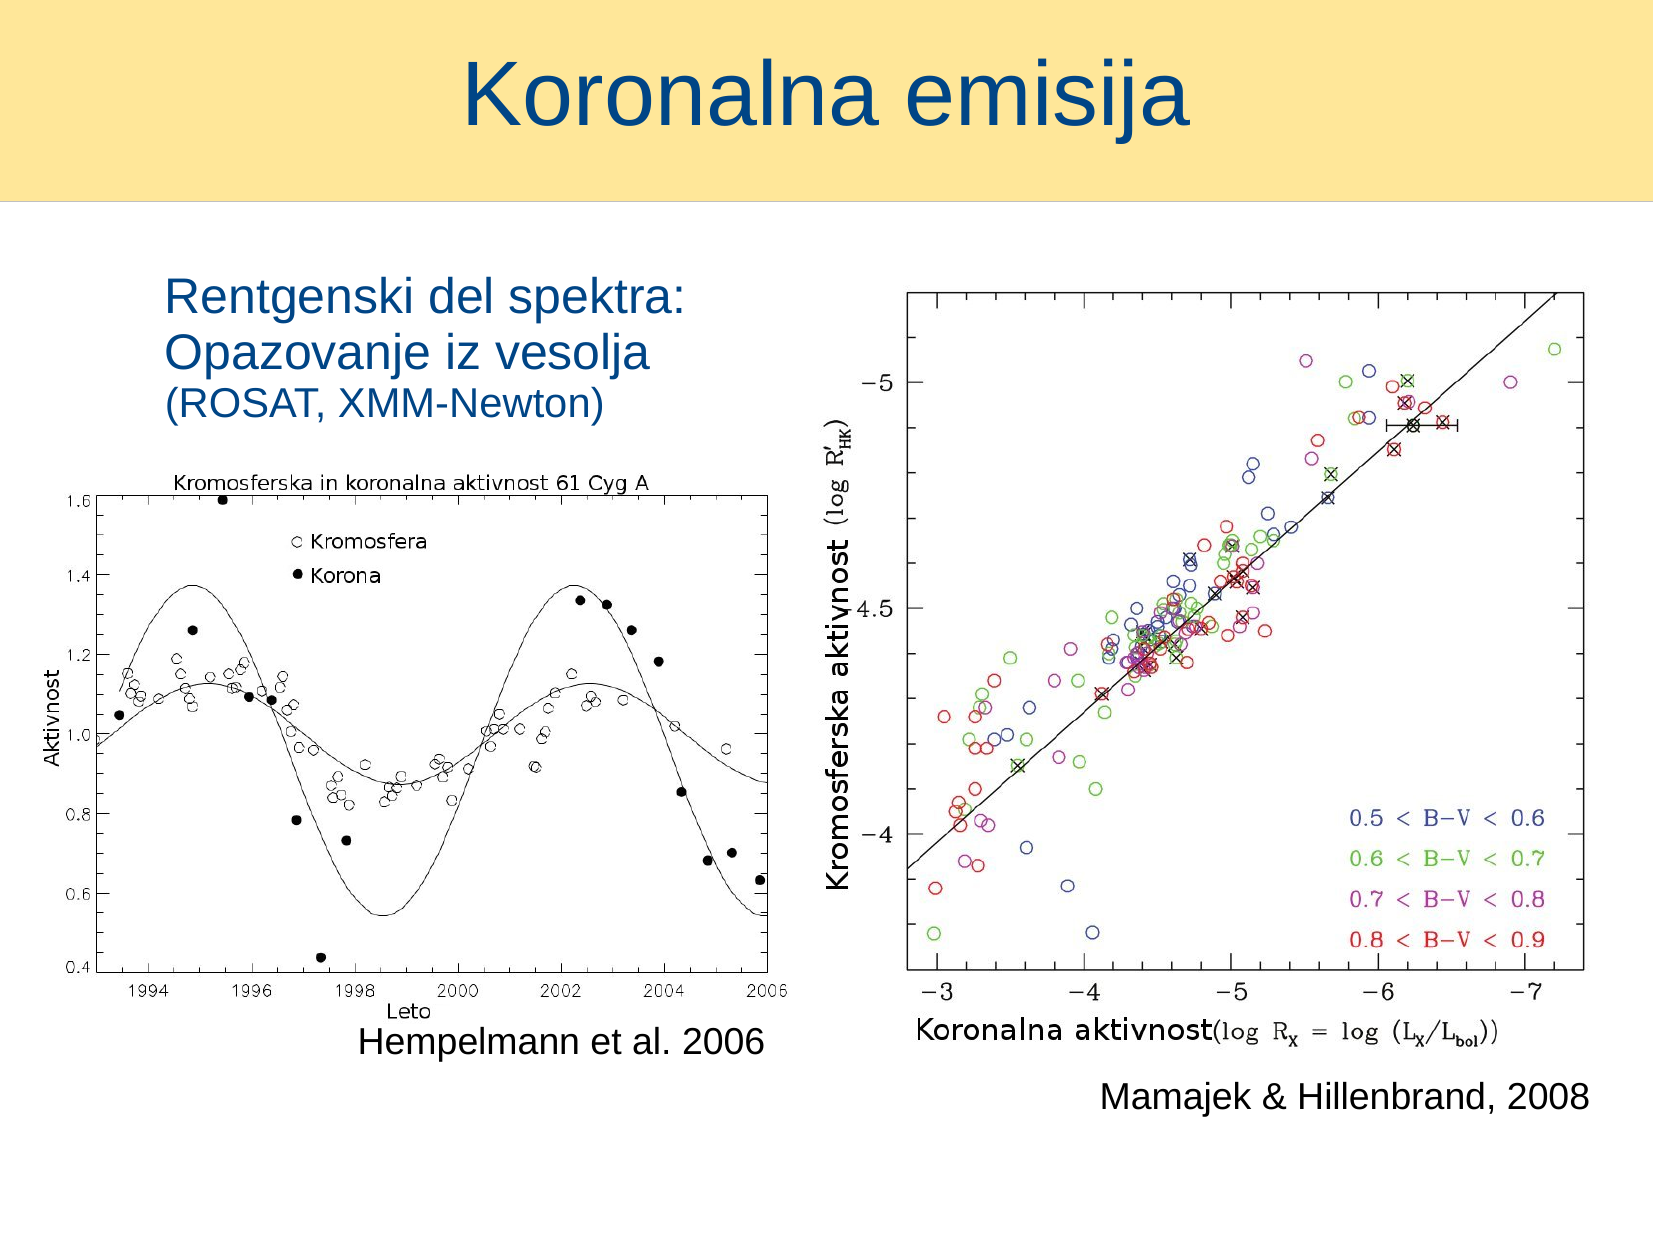

# Koronalna emisija
Rentgenski del spektra:
Opazovanje iz vesolja
(ROSAT, XMM-Newton)
Hempelmann et al. 2006
Mamajek & Hillenbrand, 2008